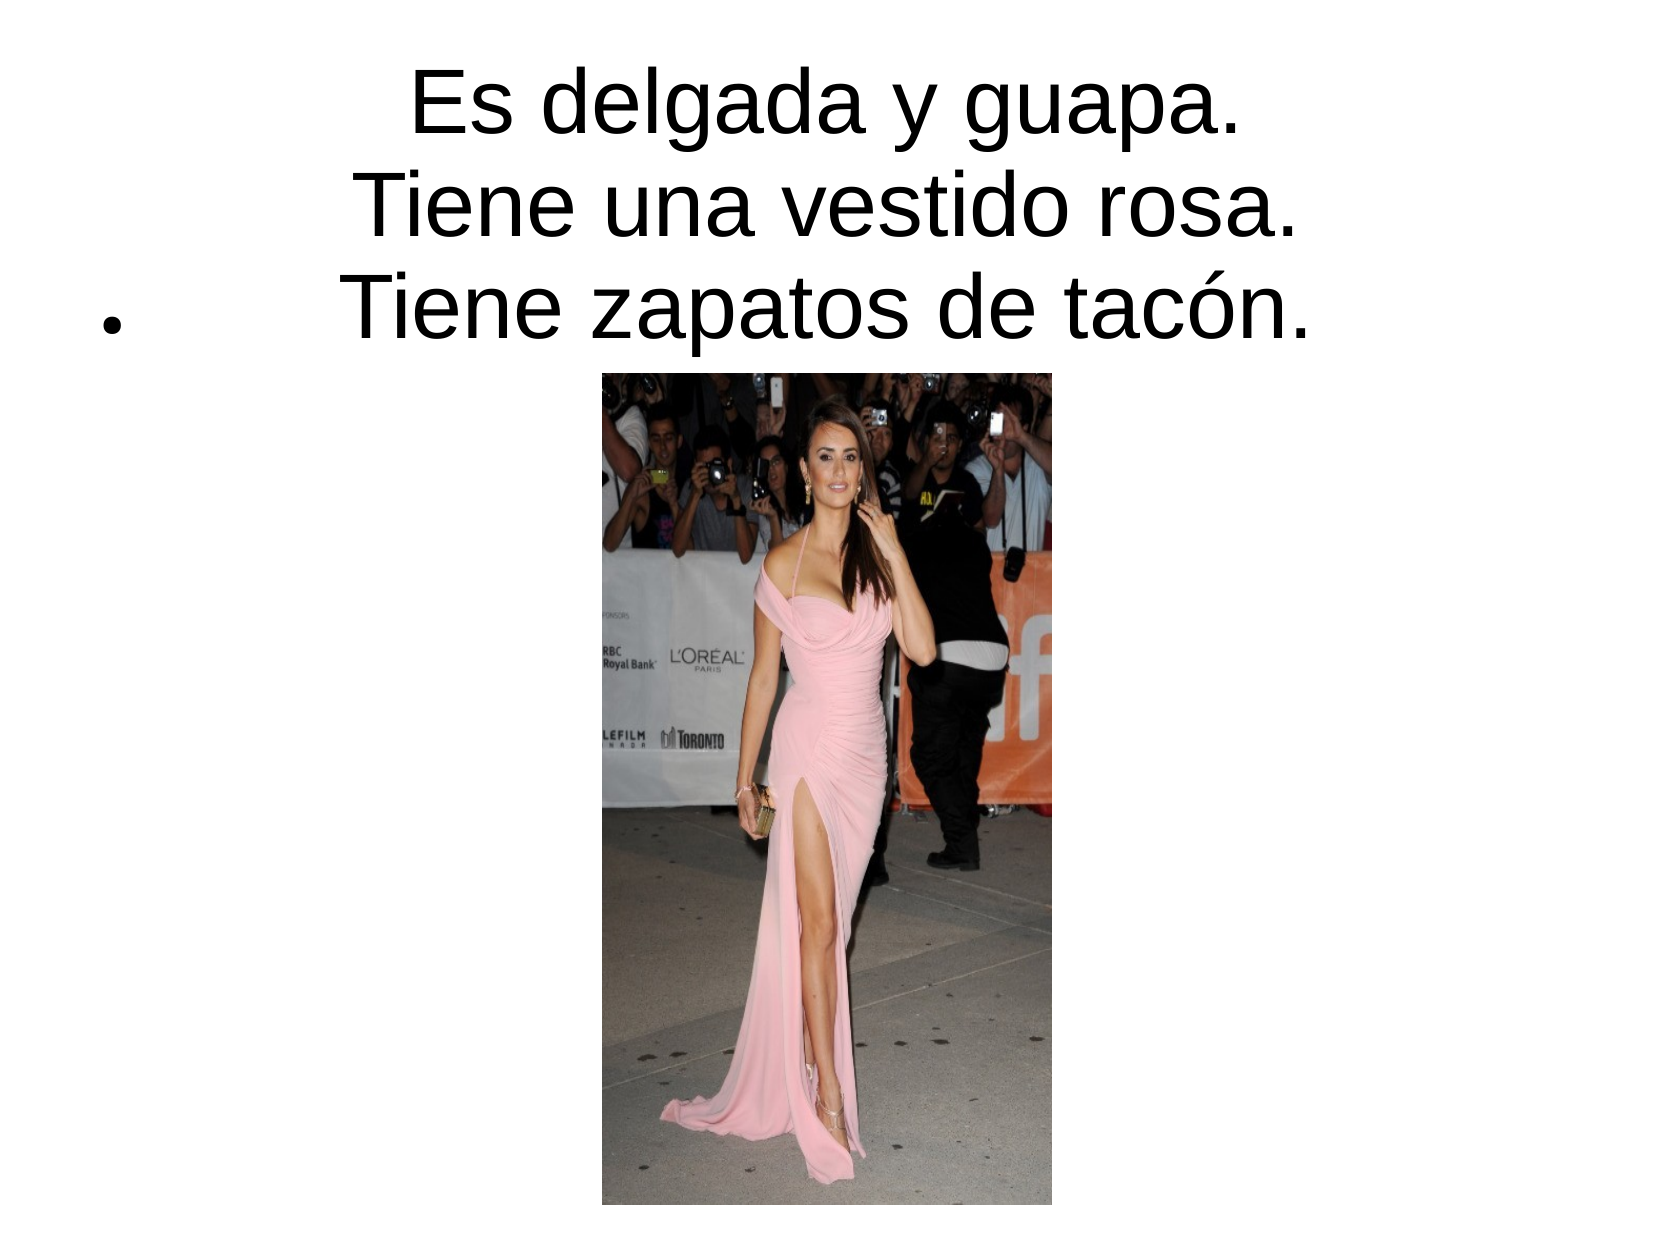

# Es delgada y guapa. Tiene una vestido rosa. Tiene zapatos de tacón.